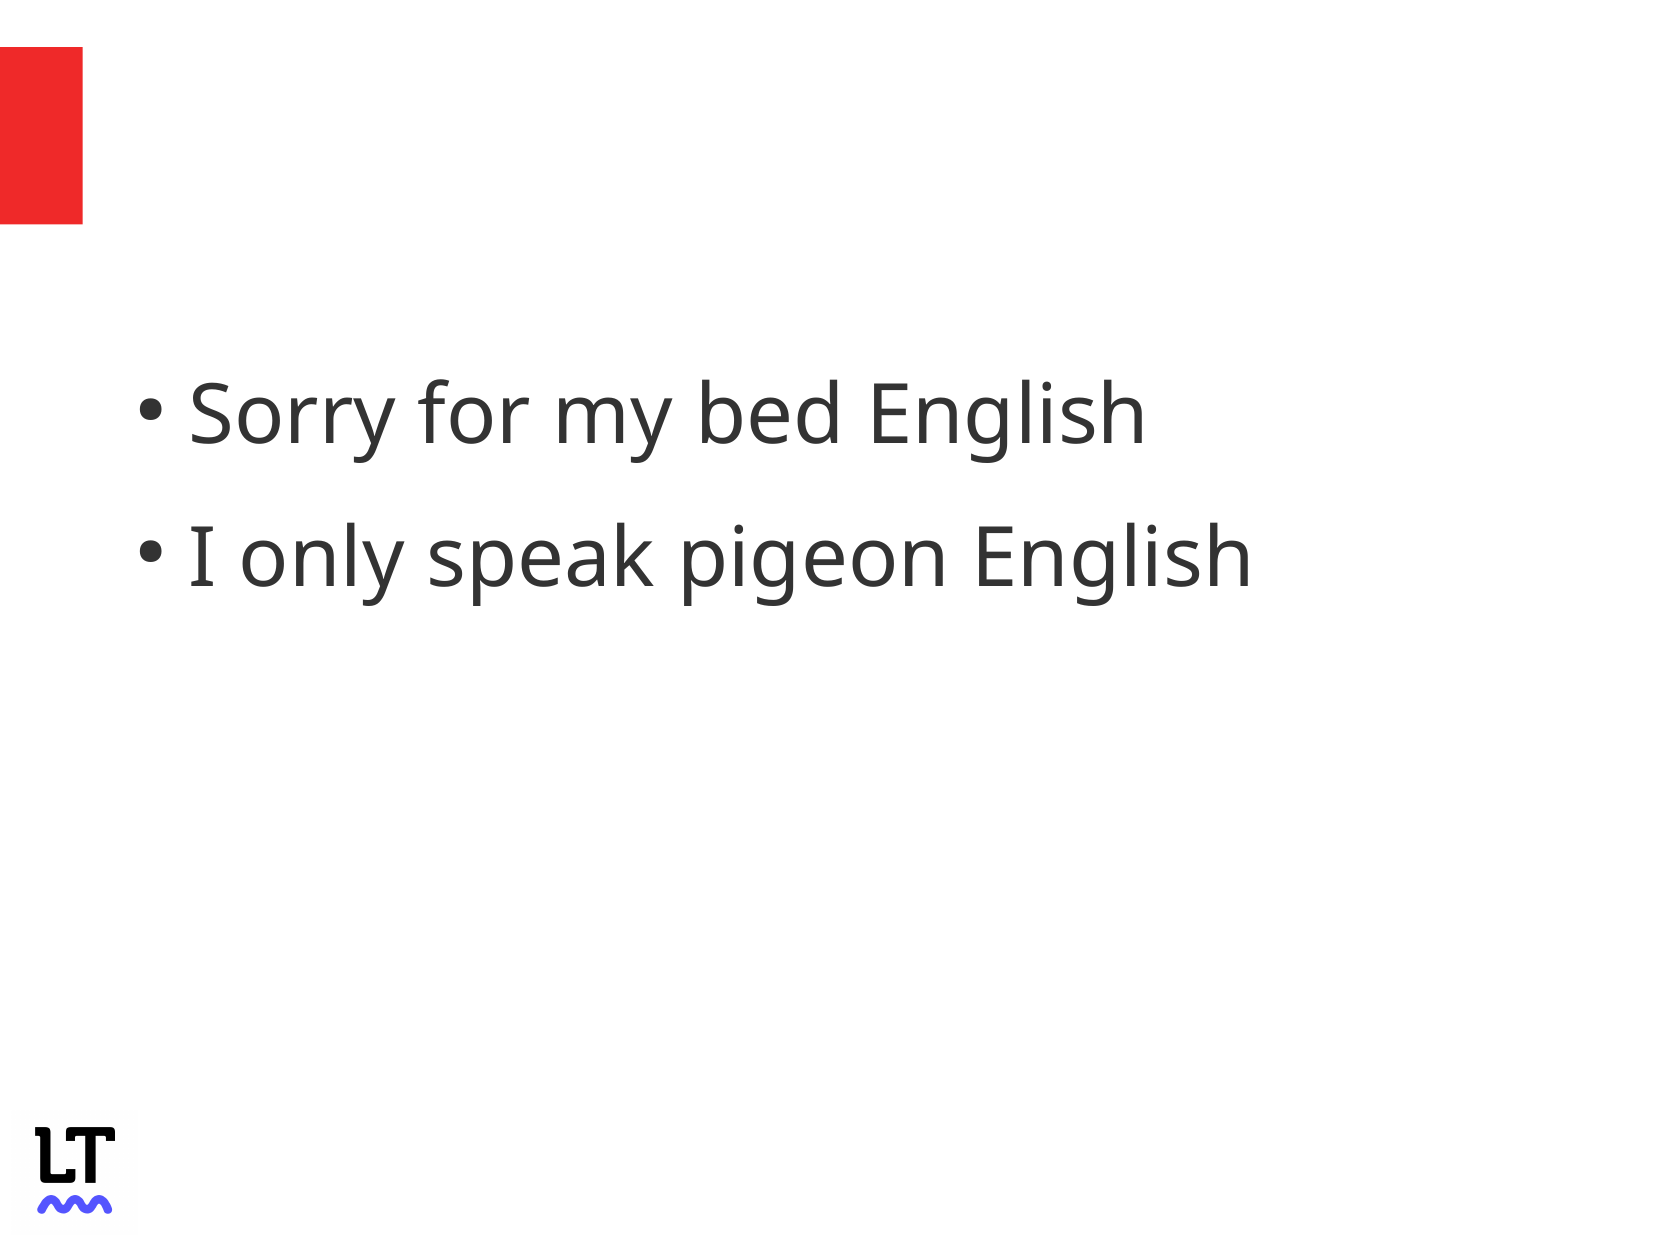

# Sorry for my bed English
I only speak pigeon English